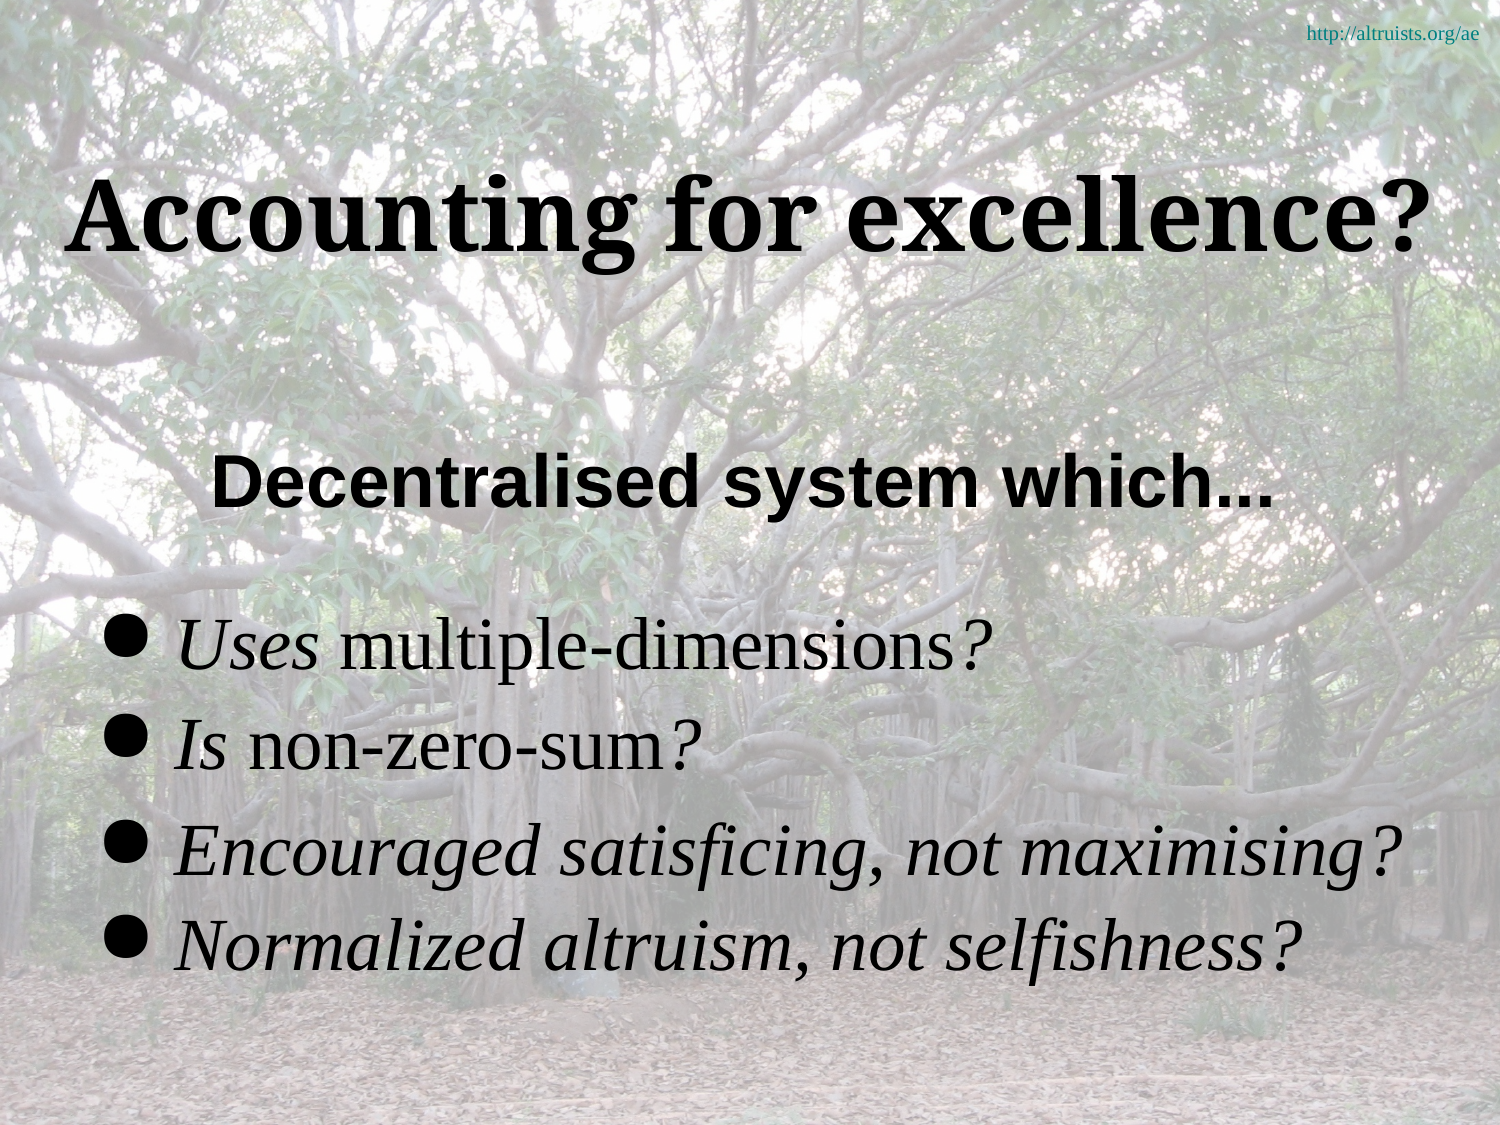

http://altruists.org/ae
Accounting for excellence?
Decentralised system which...
 Uses multiple-dimensions?
 Is non-zero-sum?
 Encouraged satisficing, not maximising?
 Normalized altruism, not selfishness?